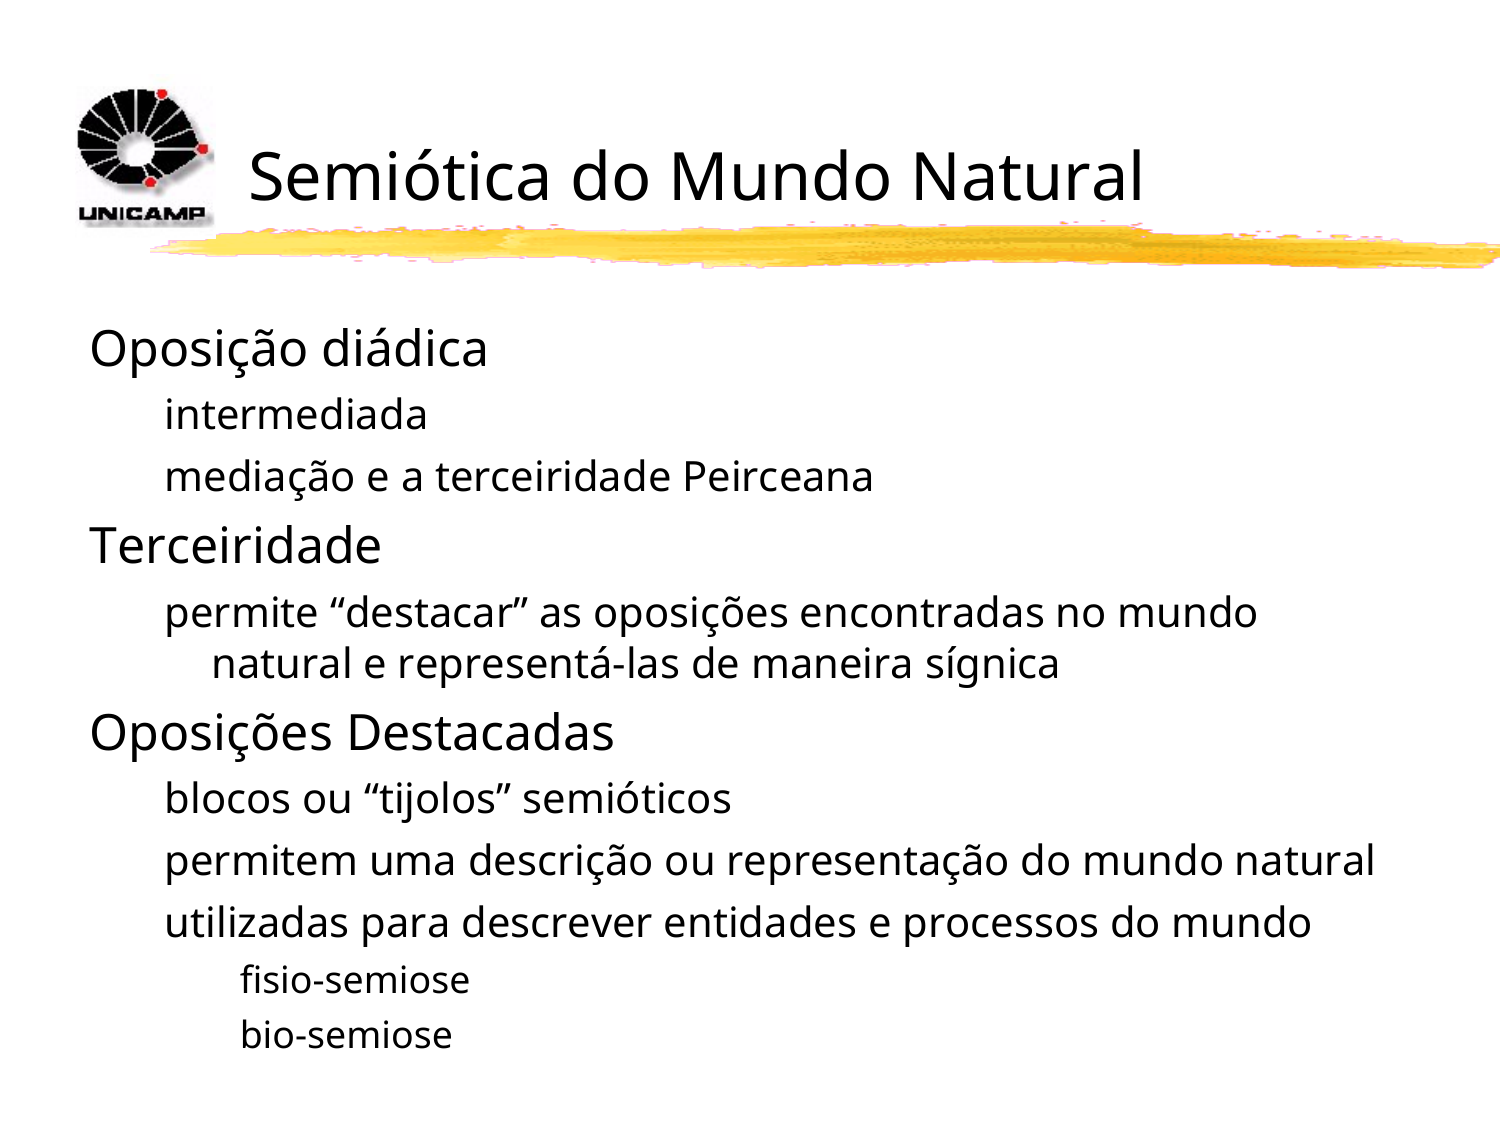

# Semiótica do Mundo Natural
Oposição diádica
intermediada
mediação e a terceiridade Peirceana
Terceiridade
permite “destacar” as oposições encontradas no mundo natural e representá-las de maneira sígnica
Oposições Destacadas
blocos ou “tijolos” semióticos
permitem uma descrição ou representação do mundo natural
utilizadas para descrever entidades e processos do mundo
fisio-semiose
bio-semiose